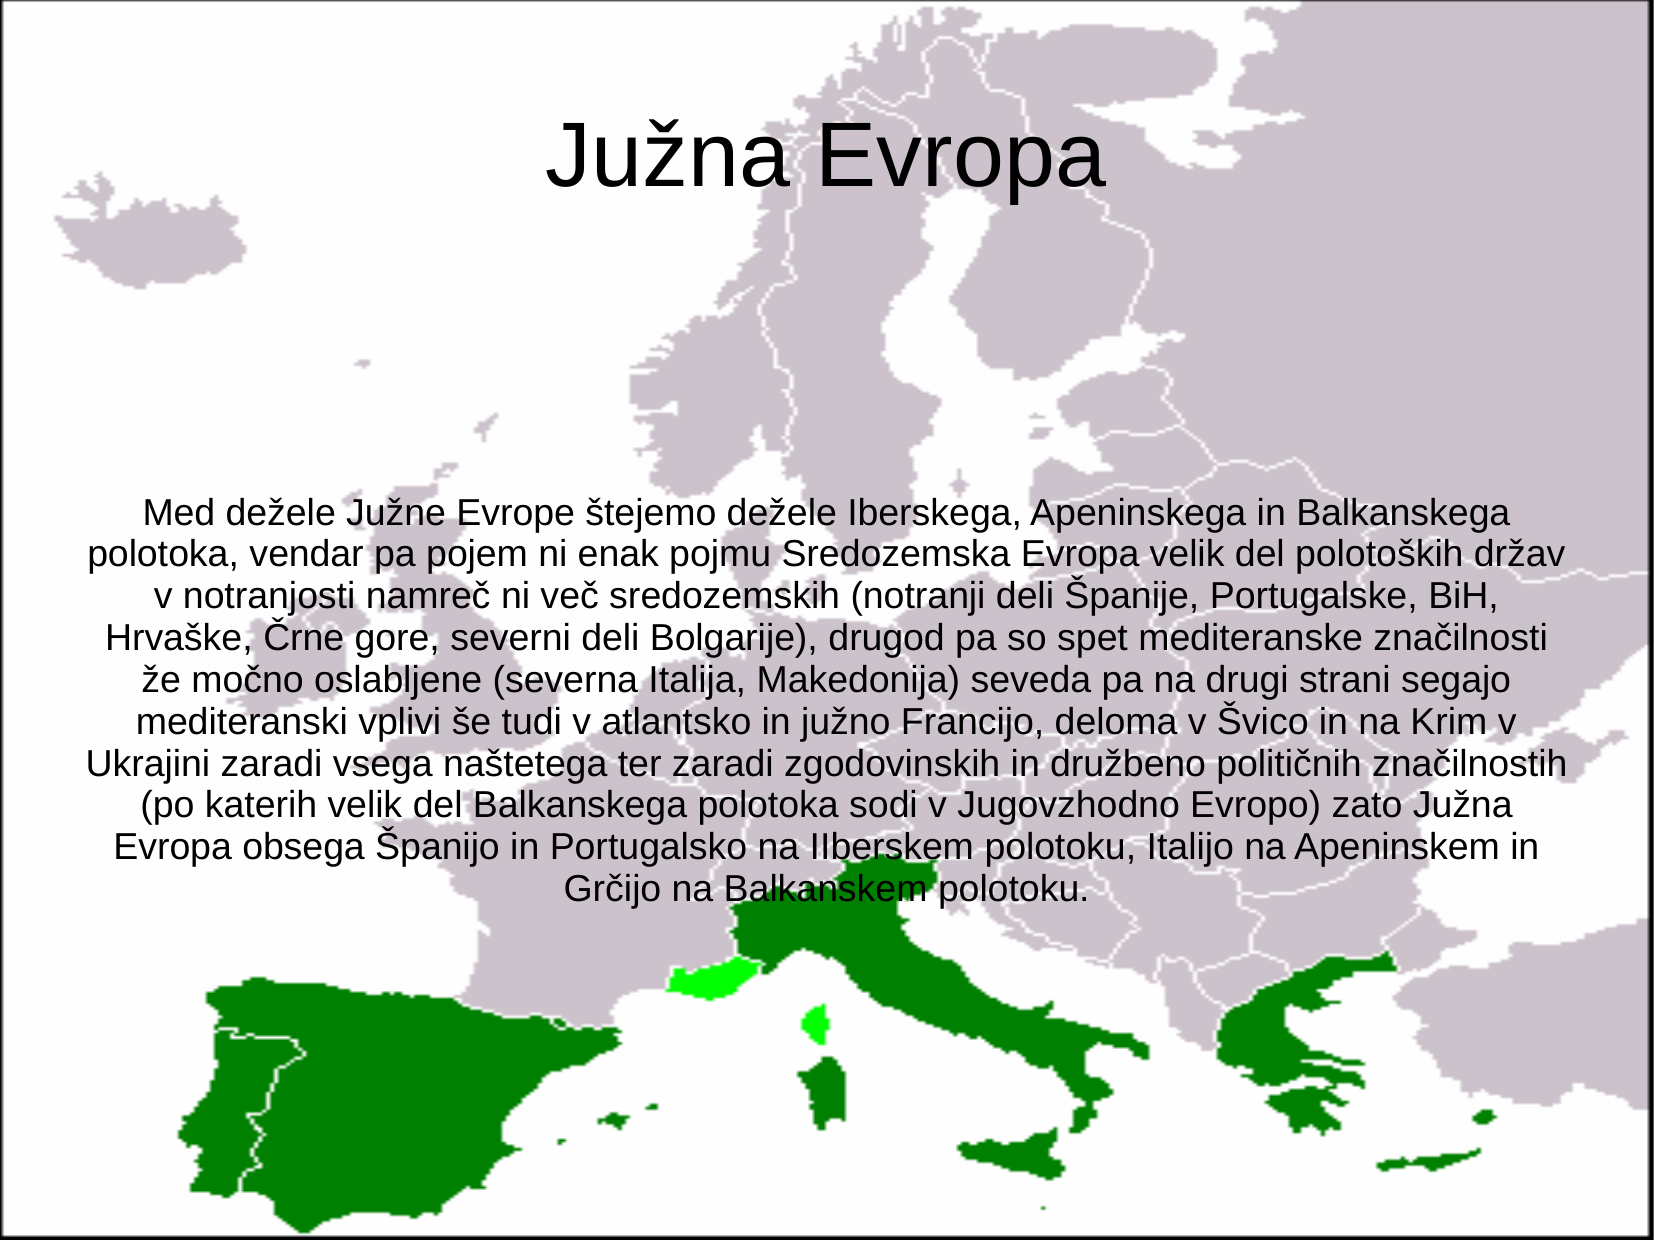

# Južna Evropa
Med dežele Južne Evrope štejemo dežele Iberskega, Apeninskega in Balkanskega polotoka, vendar pa pojem ni enak pojmu Sredozemska Evropa velik del polotoških držav v notranjosti namreč ni več sredozemskih (notranji deli Španije, Portugalske, BiH, Hrvaške, Črne gore, severni deli Bolgarije), drugod pa so spet mediteranske značilnosti že močno oslabljene (severna Italija, Makedonija) seveda pa na drugi strani segajo mediteranski vplivi še tudi v atlantsko in južno Francijo, deloma v Švico in na Krim v Ukrajini zaradi vsega naštetega ter zaradi zgodovinskih in družbeno političnih značilnostih (po katerih velik del Balkanskega polotoka sodi v Jugovzhodno Evropo) zato Južna Evropa obsega Španijo in Portugalsko na IIberskem polotoku, Italijo na Apeninskem in Grčijo na Balkanskem polotoku.